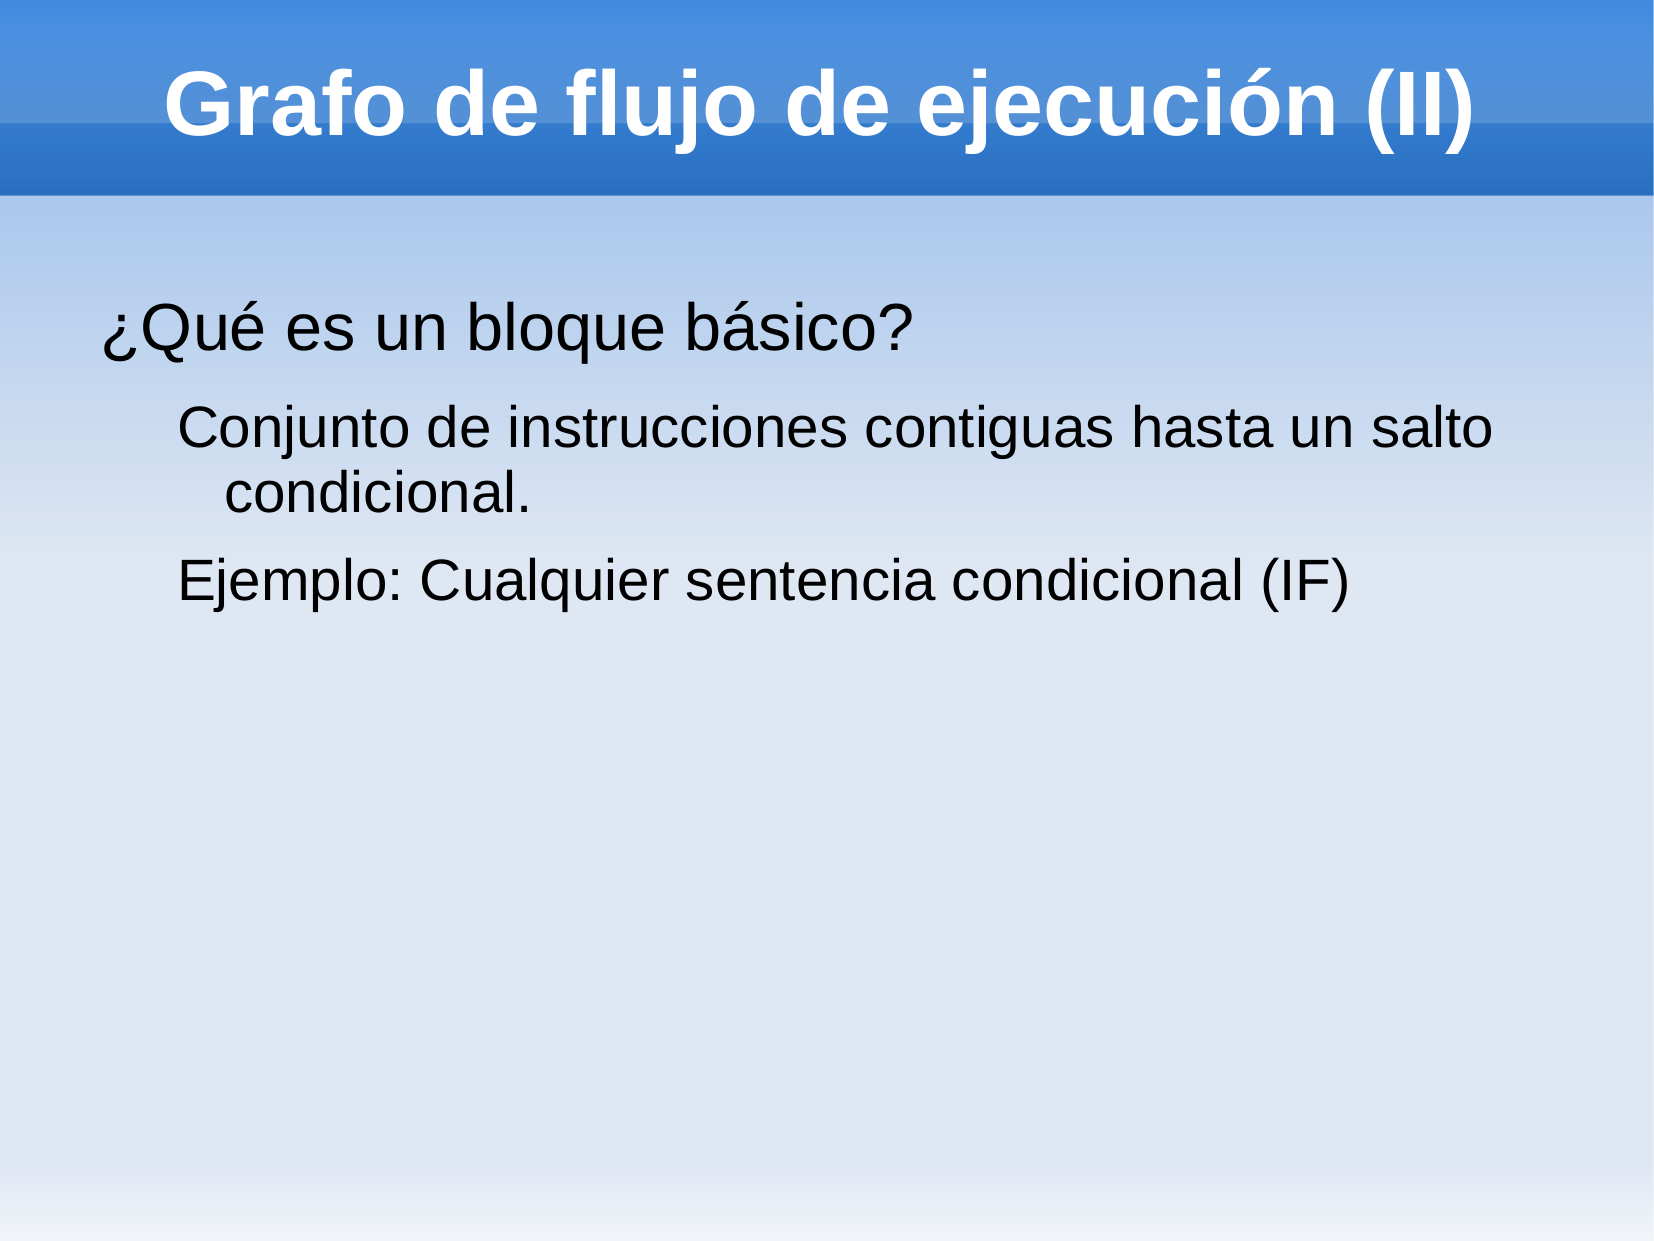

# Grafo de flujo de ejecución (II)
¿Qué es un bloque básico?
Conjunto de instrucciones contiguas hasta un salto condicional.
Ejemplo: Cualquier sentencia condicional (IF)